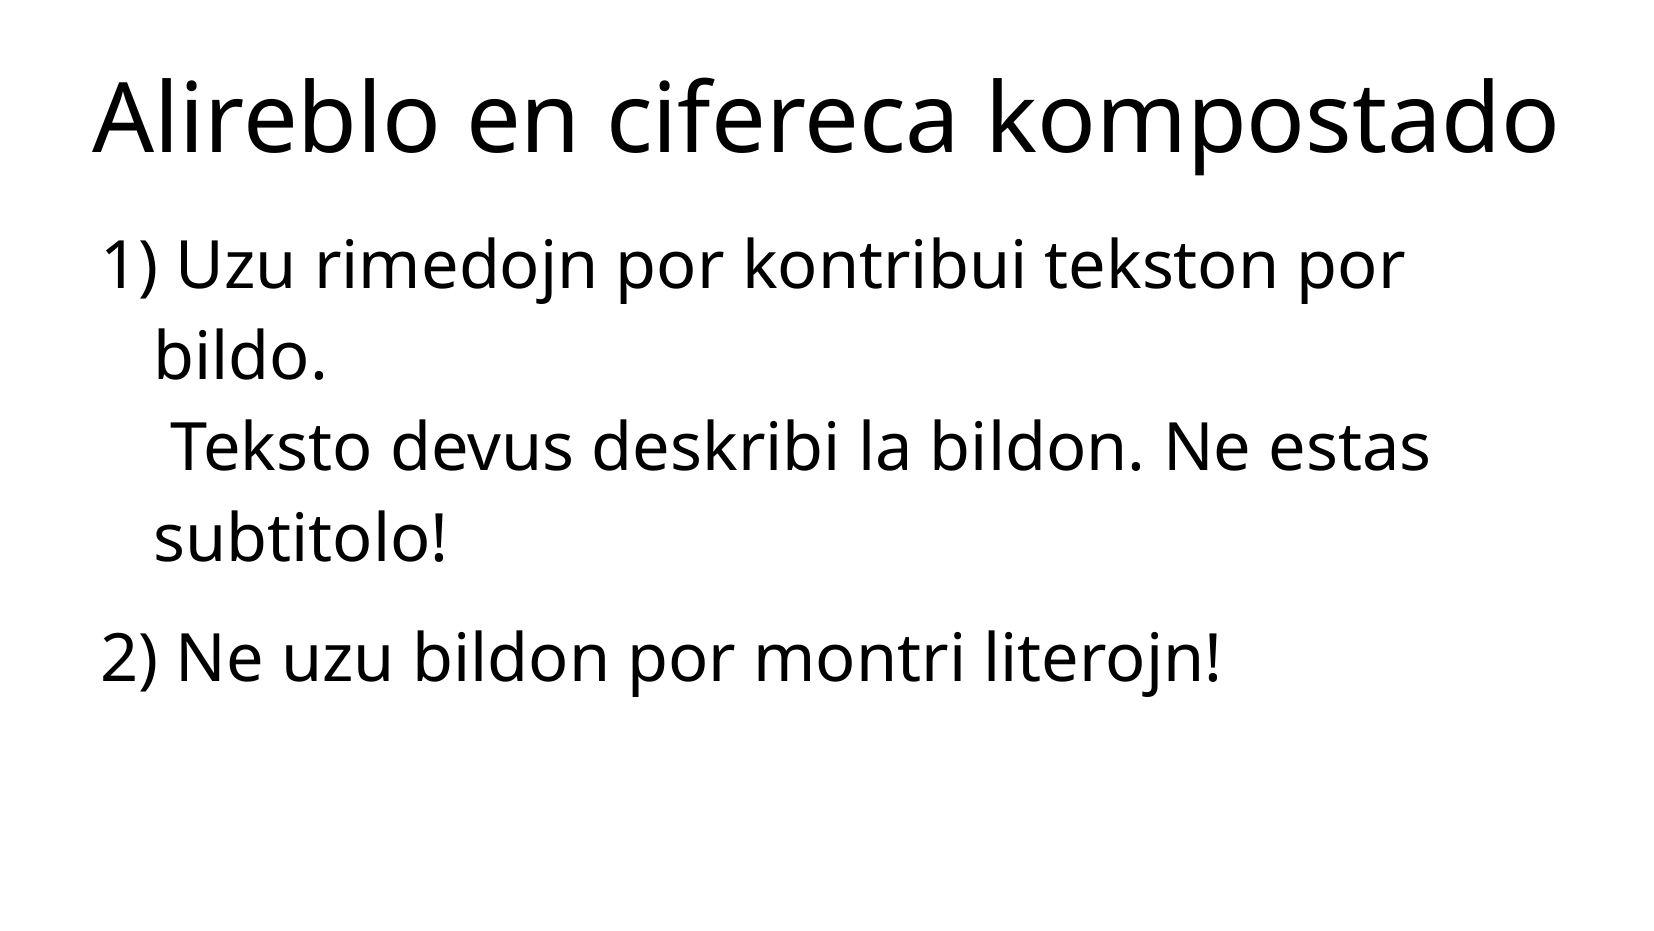

# Alireblo en cifereca kompostado
 Uzu rimedojn por kontribui tekston por bildo.
 Teksto devus deskribi la bildon. Ne estas subtitolo!
 Ne uzu bildon por montri literojn!